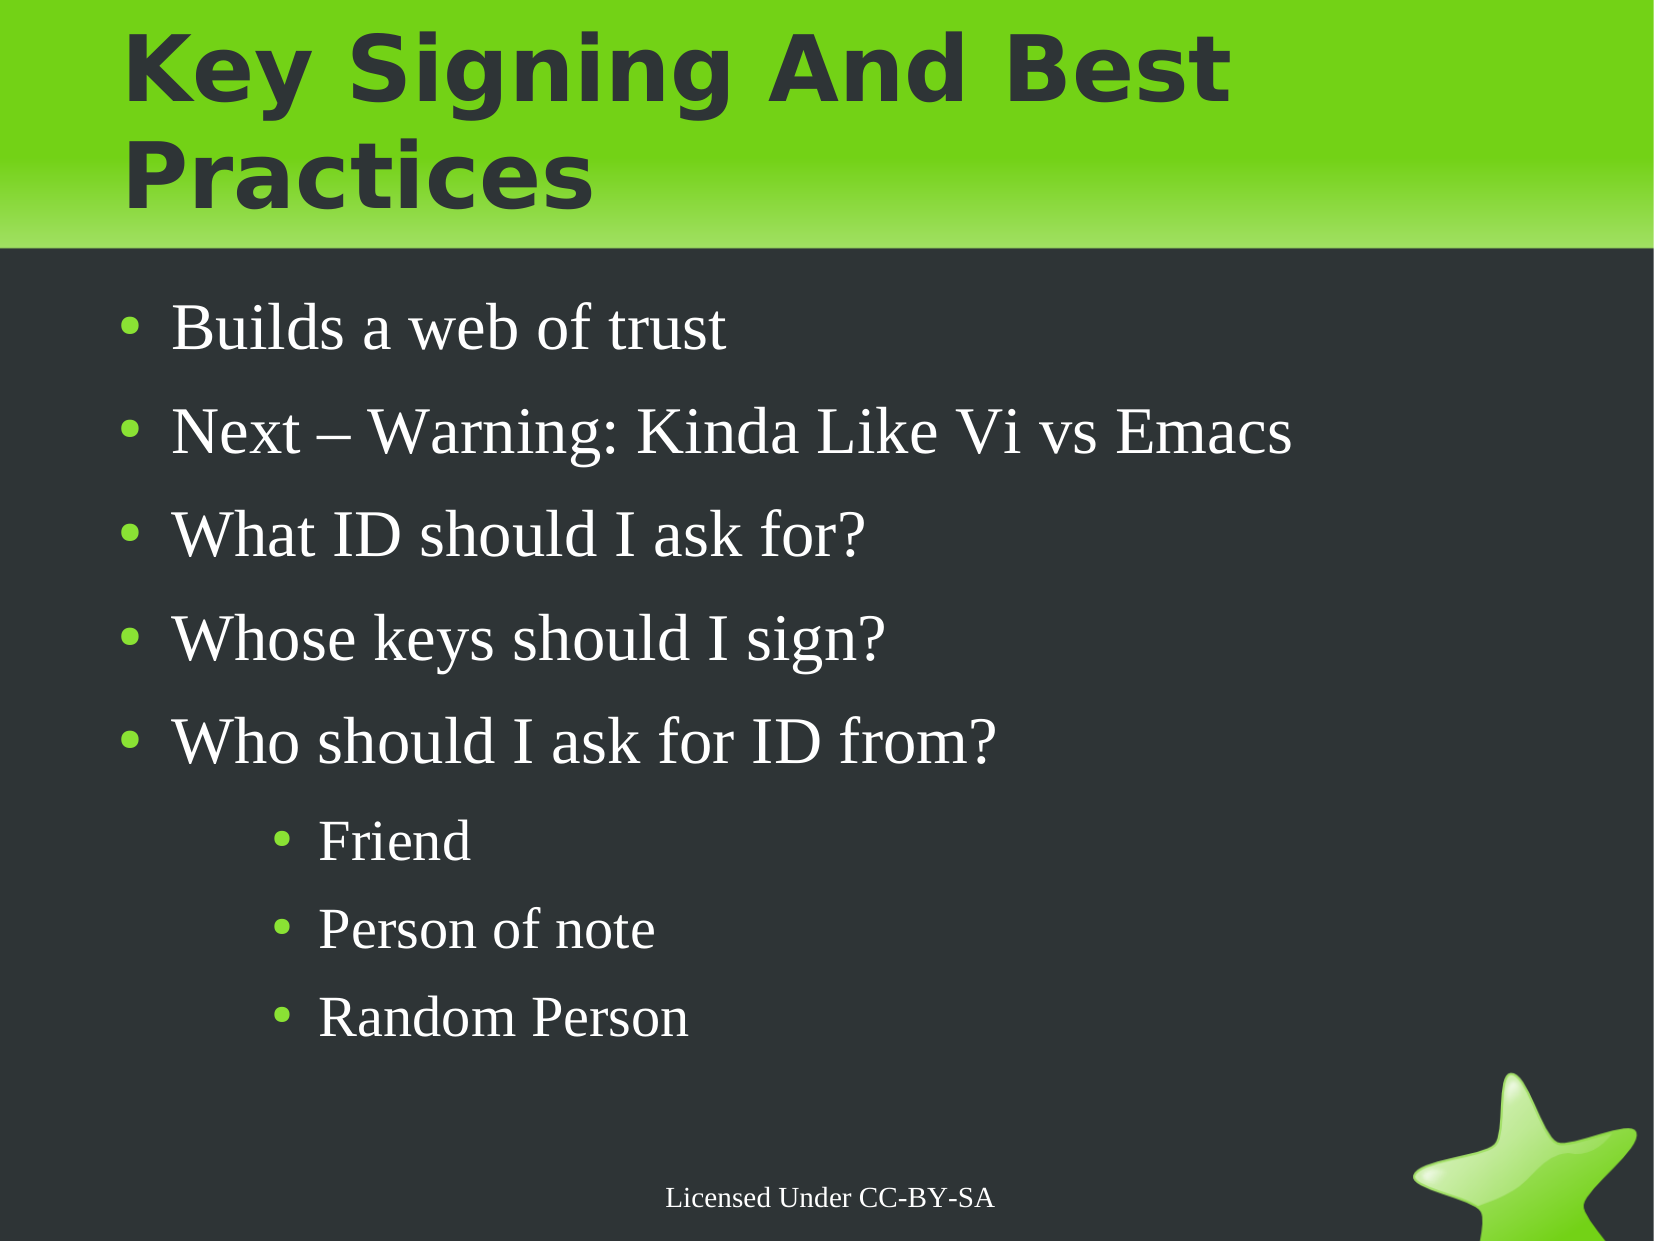

# Key Signing And Best Practices
Builds a web of trust
Next – Warning: Kinda Like Vi vs Emacs
What ID should I ask for?
Whose keys should I sign?
Who should I ask for ID from?
Friend
Person of note
Random Person
Licensed Under CC-BY-SA